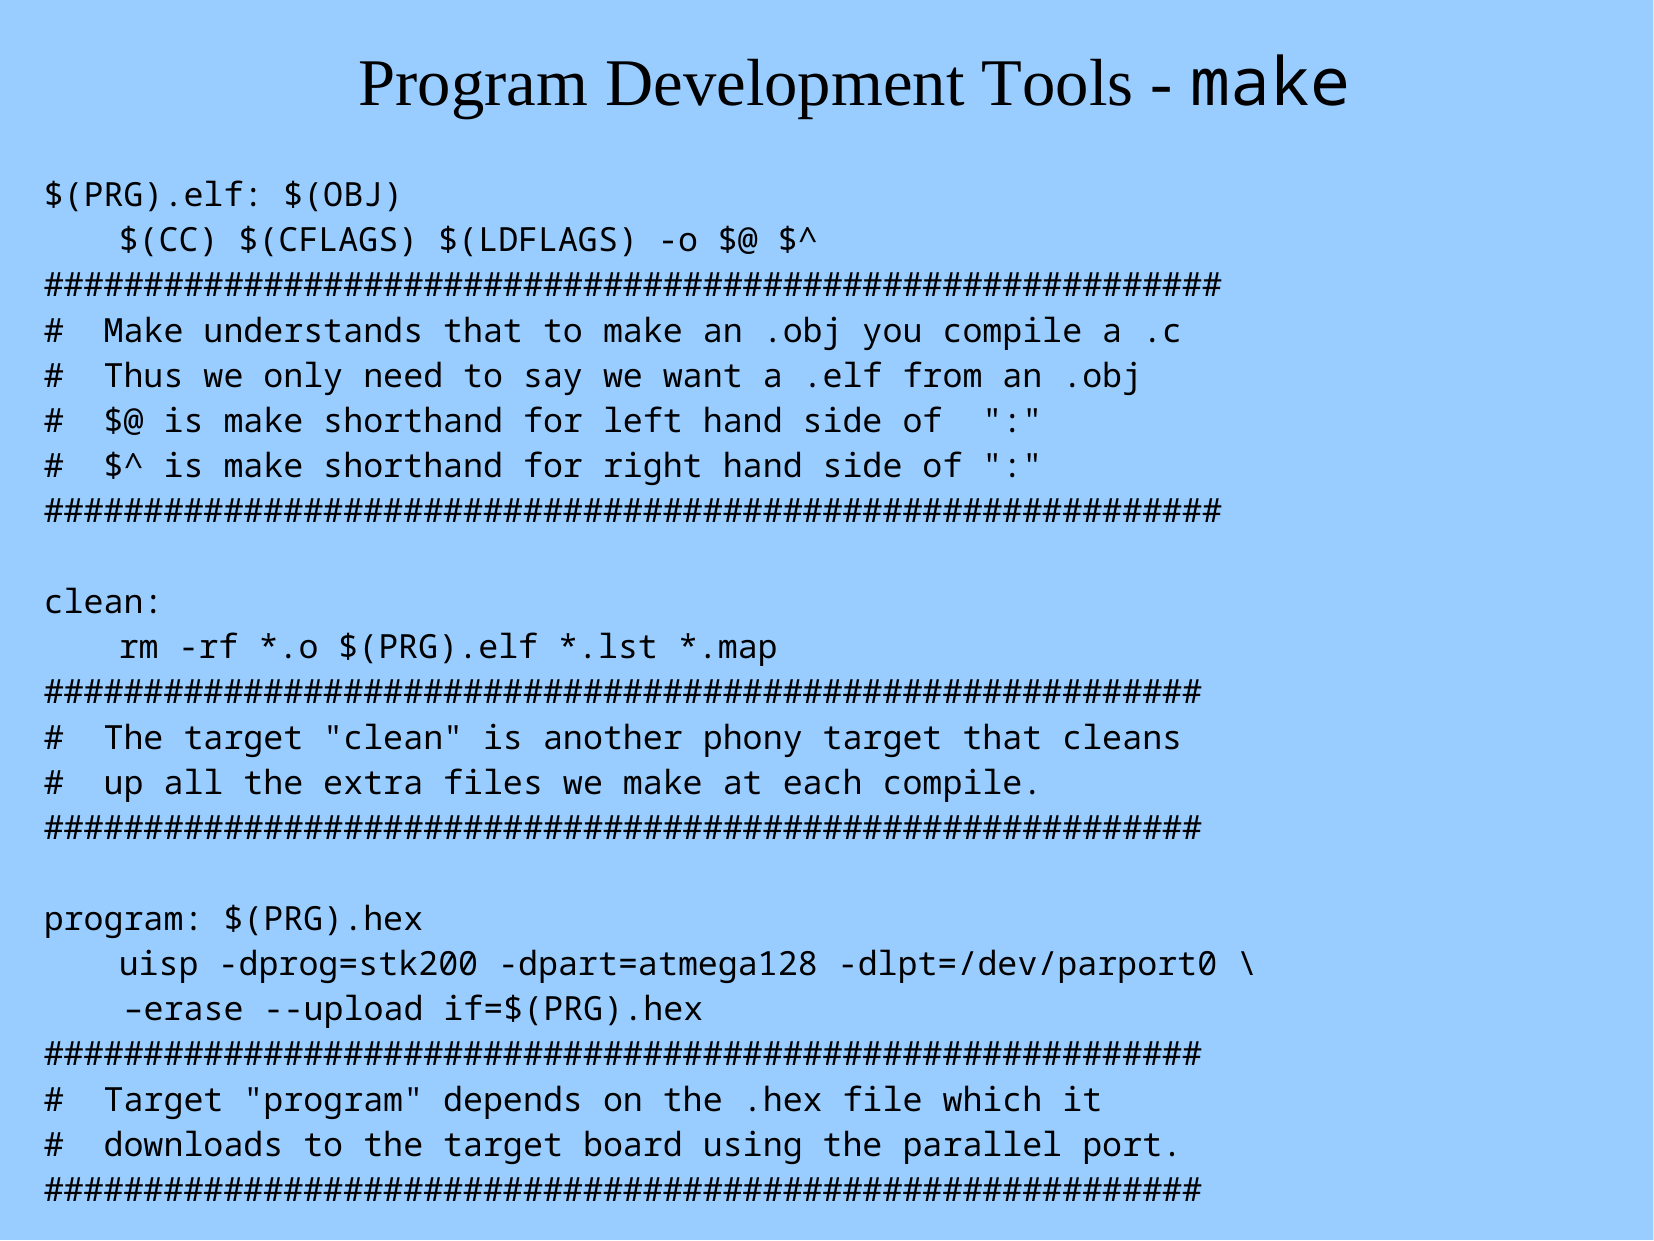

Program Development Tools - make
$(PRG).elf: $(OBJ)
	$(CC) $(CFLAGS) $(LDFLAGS) -o $@ $^
###########################################################
# Make understands that to make an .obj you compile a .c
# Thus we only need to say we want a .elf from an .obj
# $@ is make shorthand for left hand side of ":"
# $^ is make shorthand for right hand side of ":"
###########################################################
clean:
	rm -rf *.o $(PRG).elf *.lst *.map
##########################################################
# The target "clean" is another phony target that cleans
# up all the extra files we make at each compile.
##########################################################
program: $(PRG).hex
	uisp -dprog=stk200 -dpart=atmega128 -dlpt=/dev/parport0 \
 –erase --upload if=$(PRG).hex
##########################################################
# Target "program" depends on the .hex file which it
# downloads to the target board using the parallel port.
##########################################################